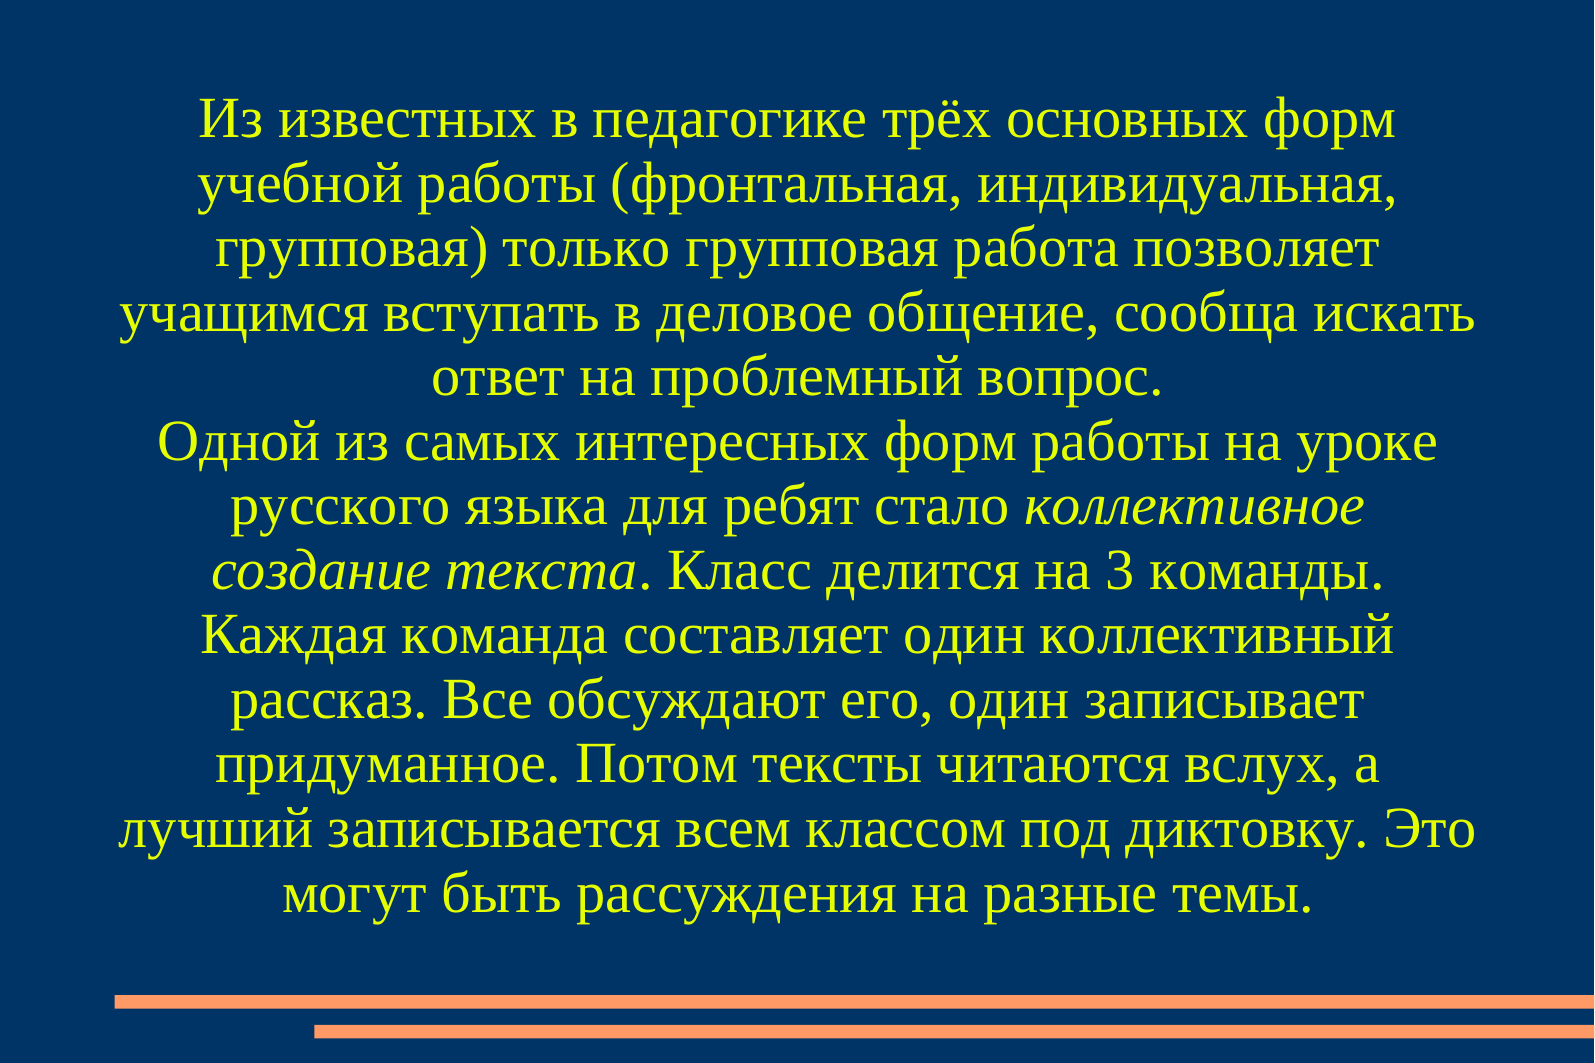

# Из известных в педагогике трёх основных форм учебной работы (фронтальная, индивидуальная, групповая) только групповая работа позволяет учащимся вступать в деловое общение, сообща искать ответ на проблемный вопрос.
Одной из самых интересных форм работы на уроке русского языка для ребят стало коллективное создание текста. Класс делится на 3 команды. Каждая команда составляет один коллективный рассказ. Все обсуждают его, один записывает придуманное. Потом тексты читаются вслух, а лучший записывается всем классом под диктовку. Это могут быть рассуждения на разные темы.